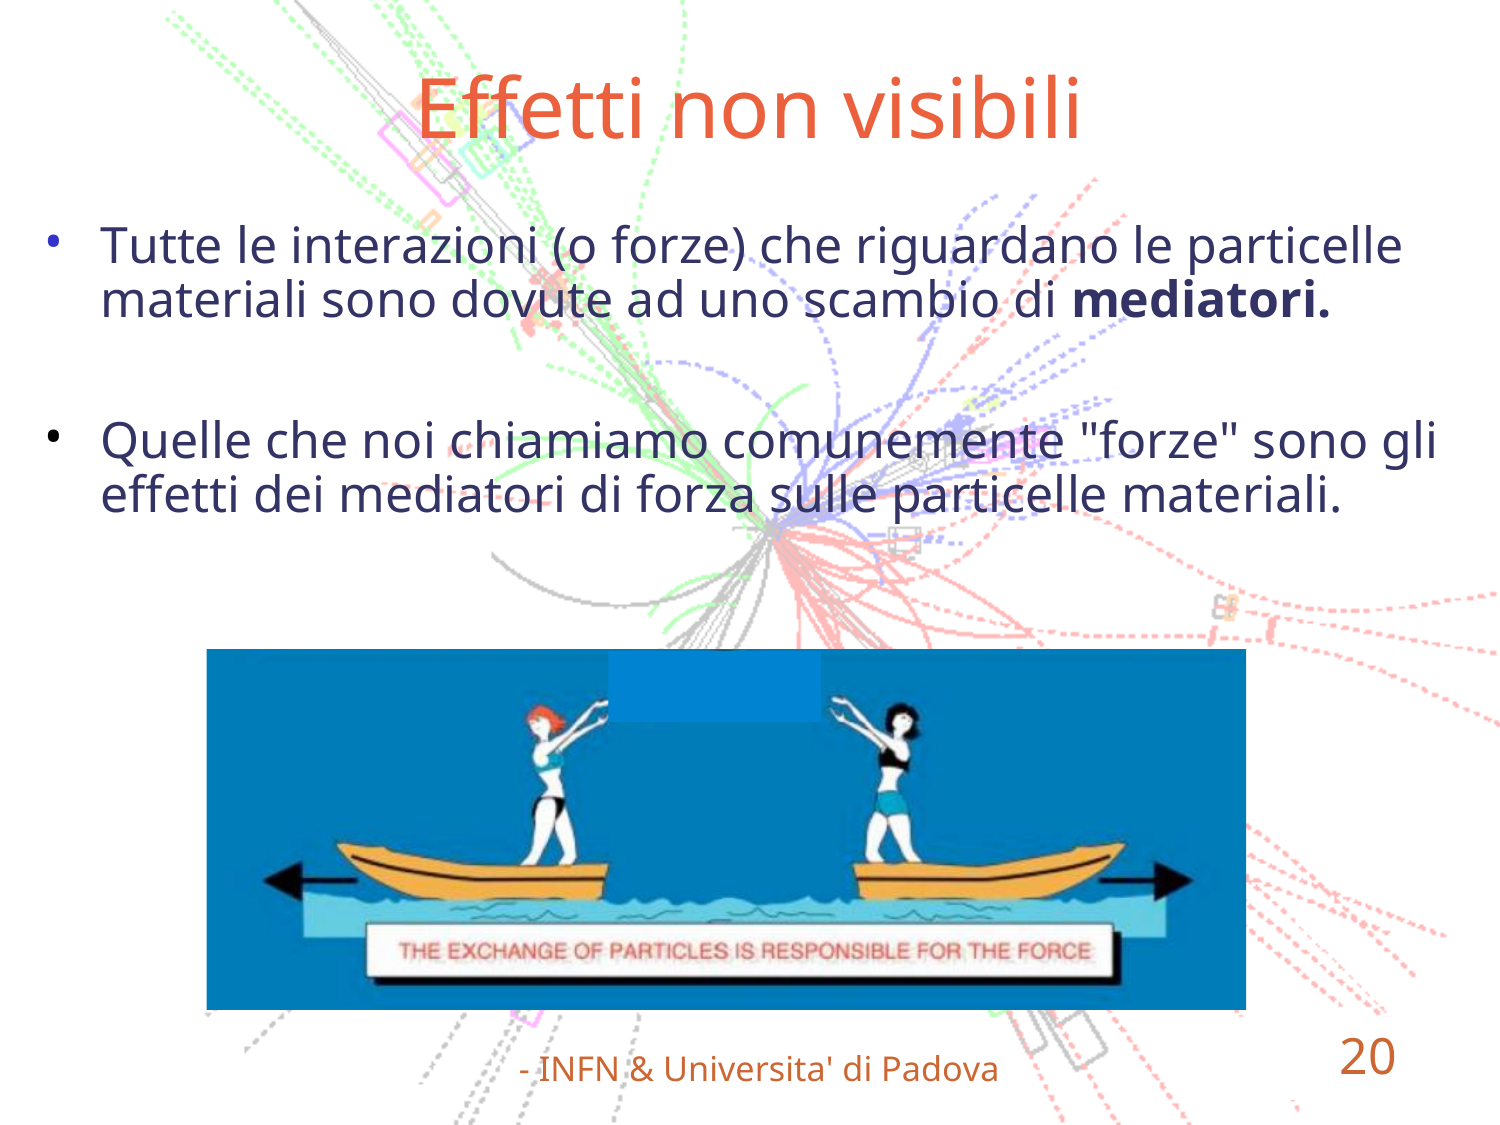

# Effetti non visibili
Tutte le interazioni (o forze) che riguardano le particelle materiali sono dovute ad uno scambio di mediatori.
Quelle che noi chiamiamo comunemente "forze" sono gli effetti dei mediatori di forza sulle particelle materiali.